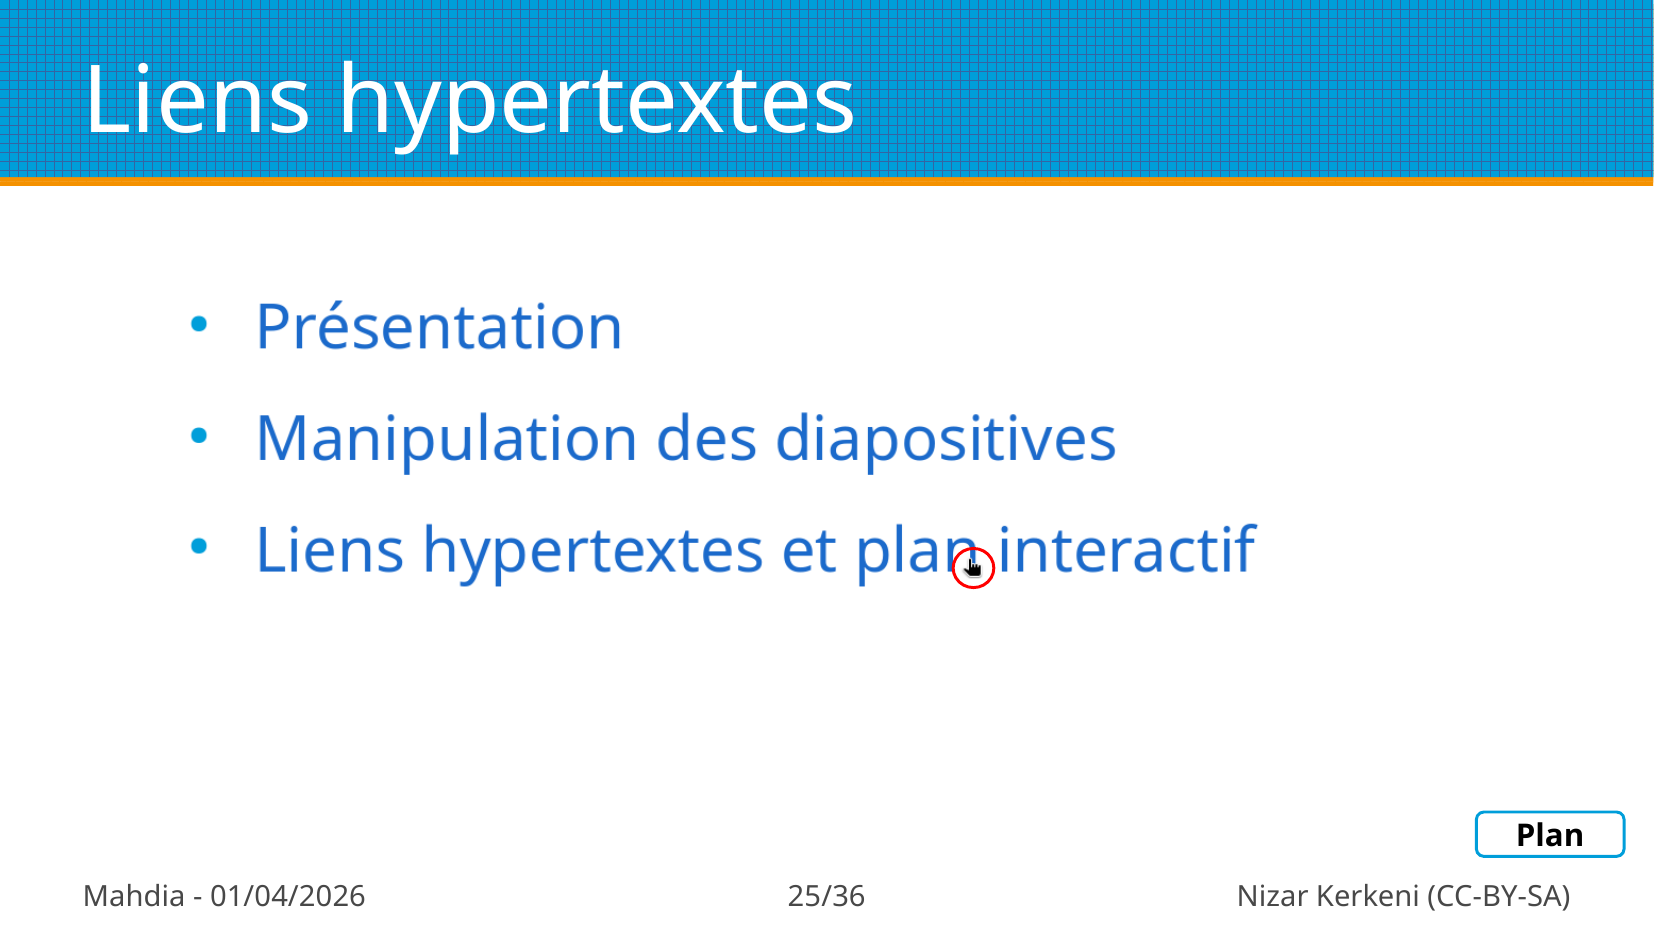

# Liens hypertextes
Plan
Mahdia - 01/04/2026
25